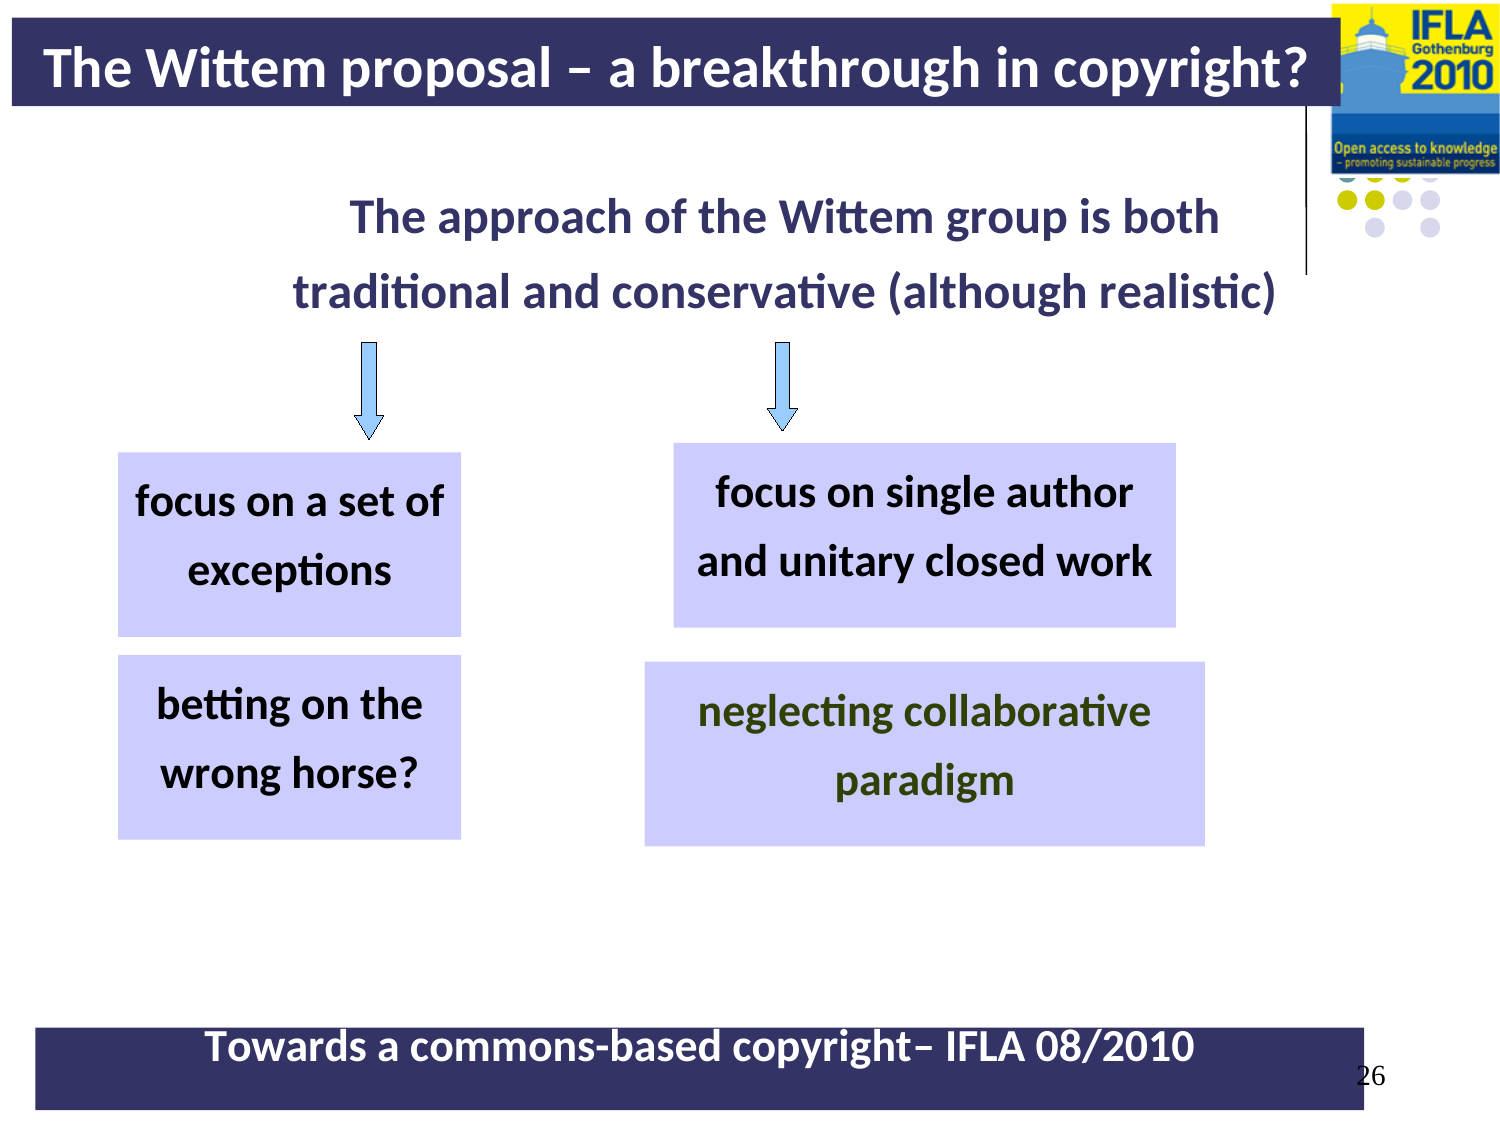

# The Wittem proposal – a breakthrough in copyright?
The approach of the Wittem group is both
traditional and conservative (although realistic)
focus on a set of exceptions
focus on single author and unitary closed work
betting on the wrong horse?
neglecting collaborative paradigm